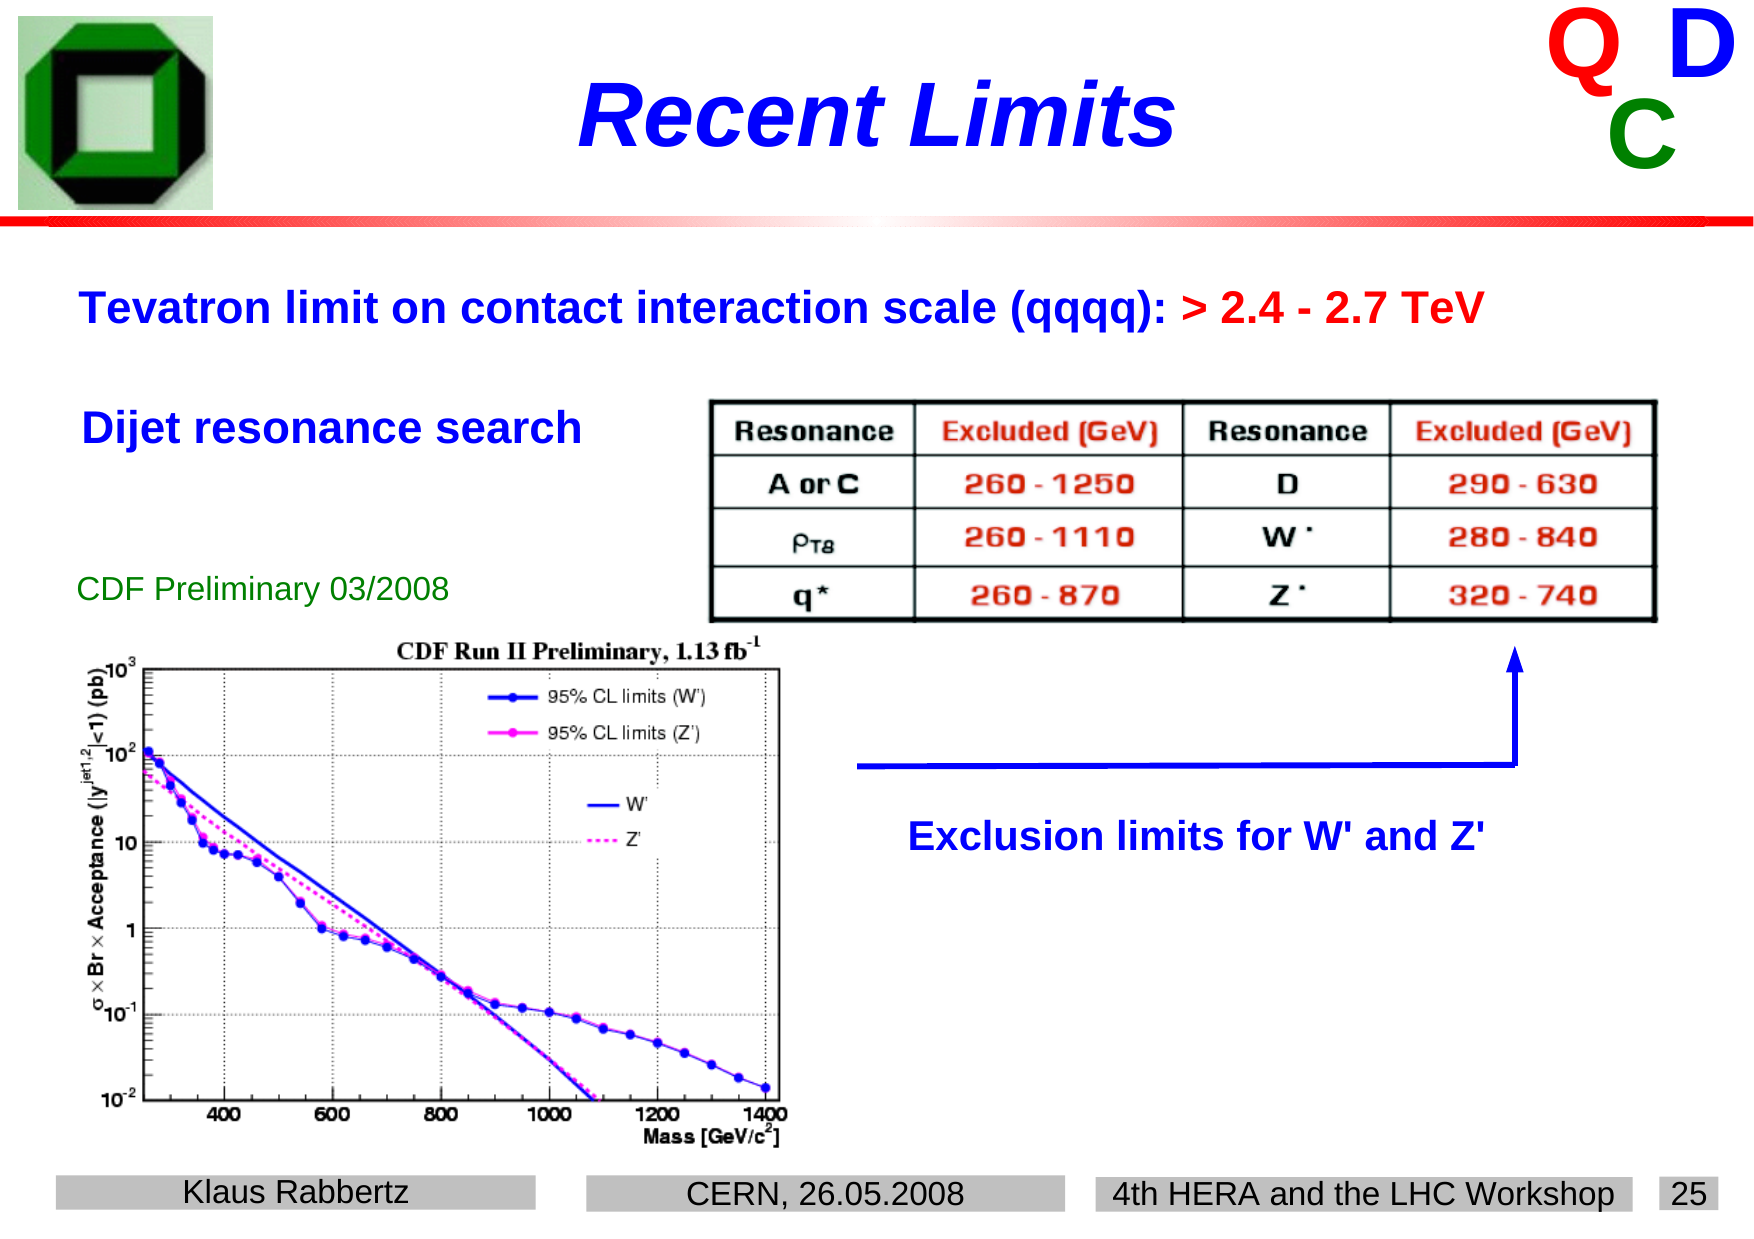

# Recent Limits
Tevatron limit on contact interaction scale (qqqq): > 2.4 - 2.7 TeV
Dijet resonance search
CDF Preliminary 03/2008
Exclusion limits for W' and Z'